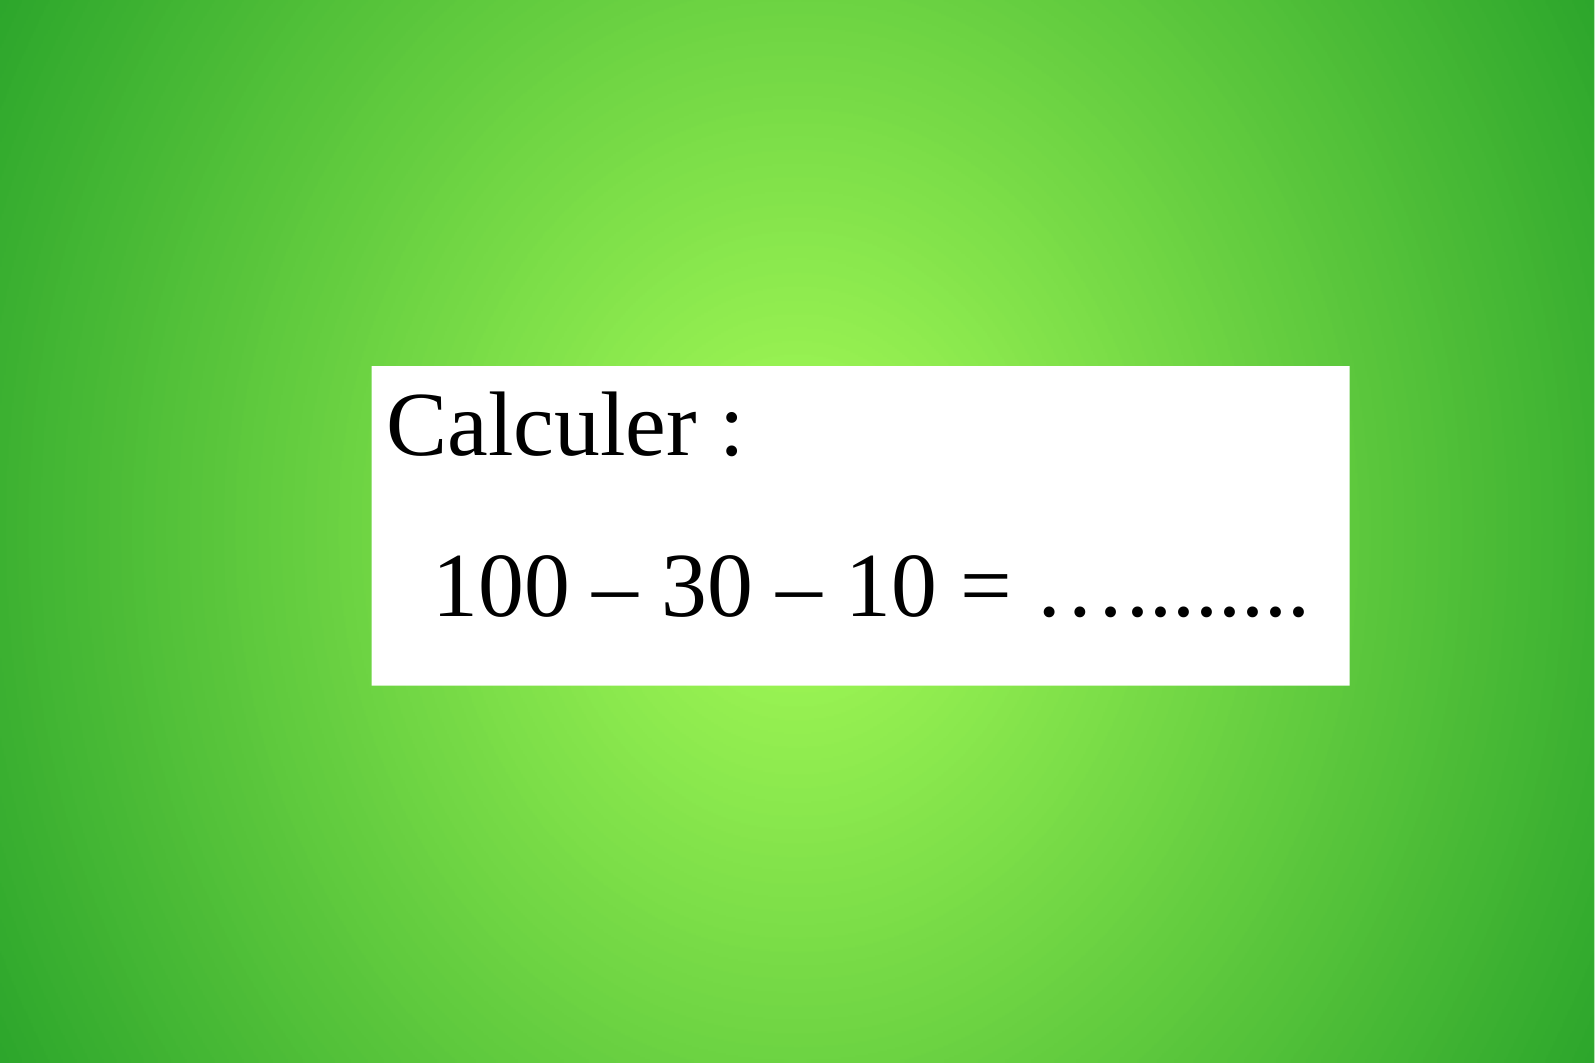

Calculer :
 100 – 30 – 10 = …........